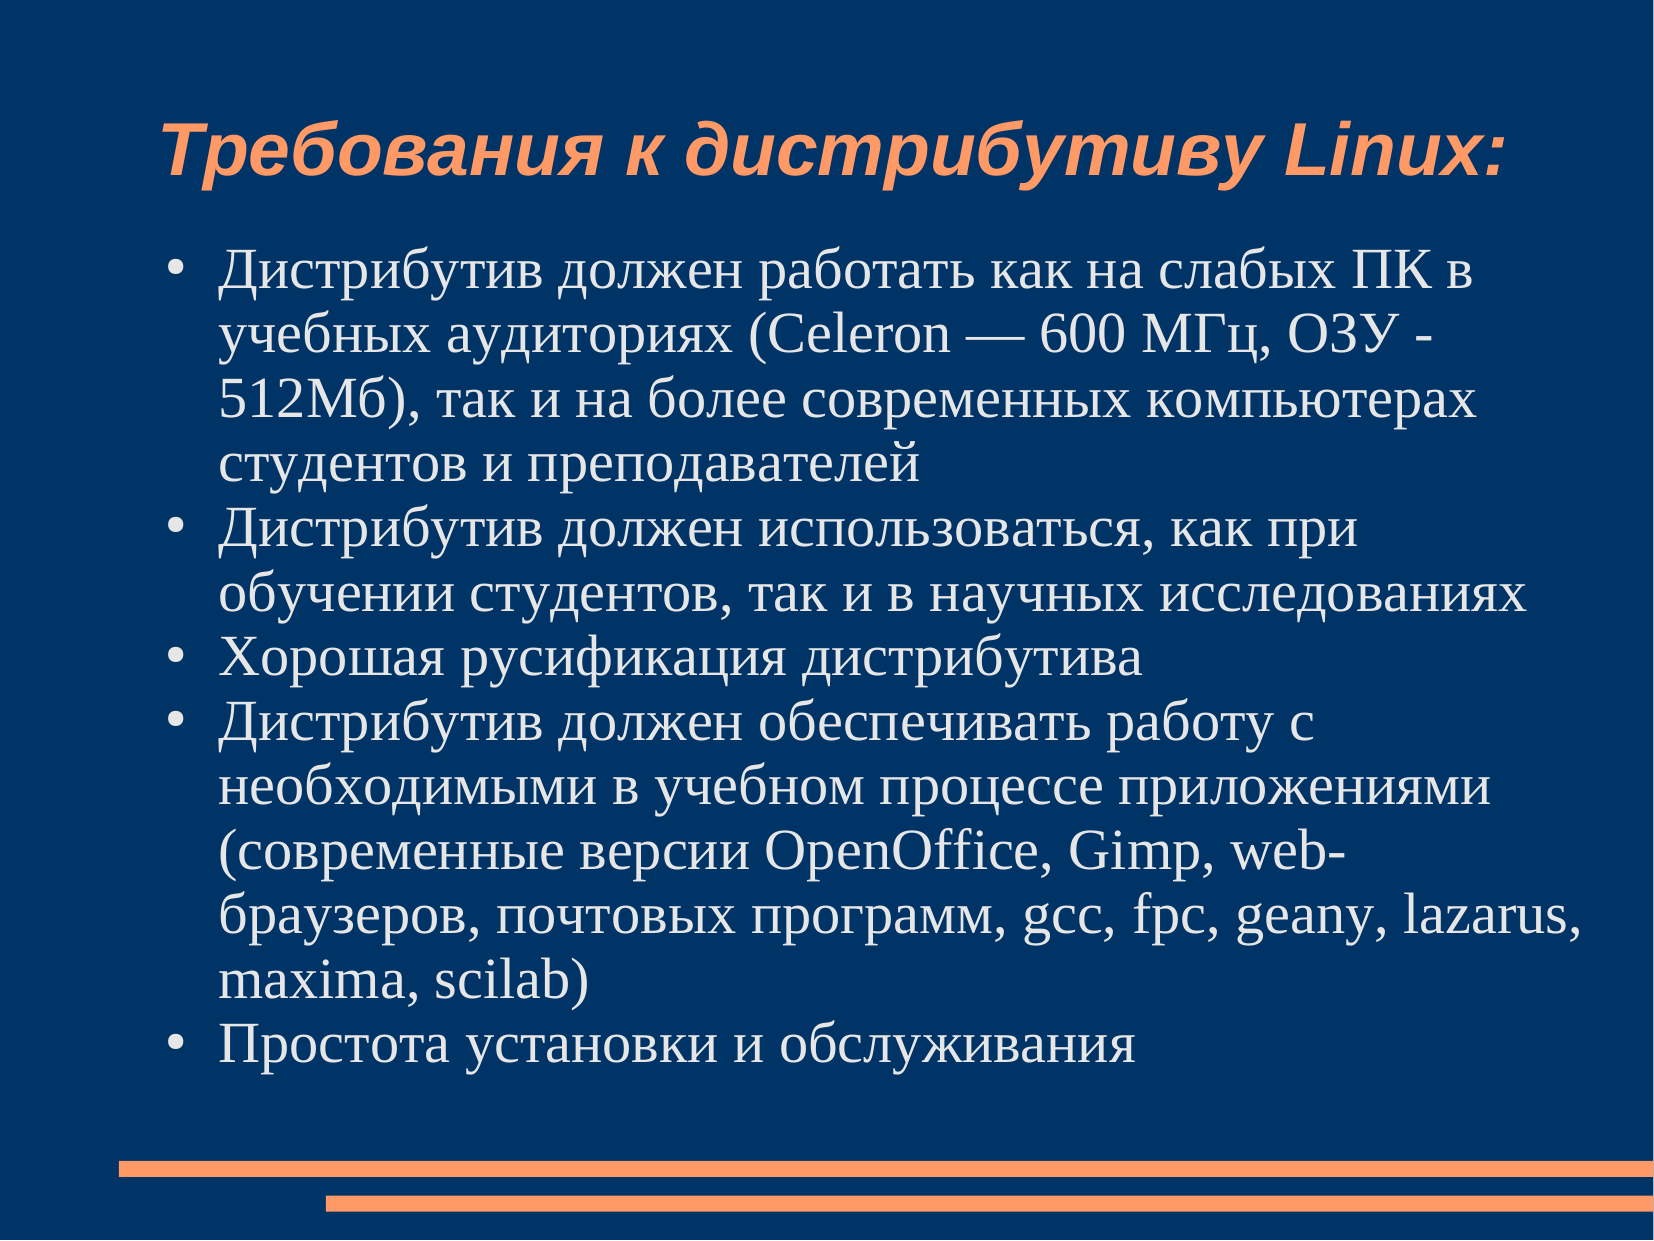

# Требования к дистрибутиву Linux:
Дистрибутив должен работать как на слабых ПК в учебных аудиториях (Celeron — 600 МГц, ОЗУ - 512Мб), так и на более современных компьютерах студентов и преподавателей
Дистрибутив должен использоваться, как при обучении студентов, так и в научных исследованиях
Хорошая русификация дистрибутива
Дистрибутив должен обеспечивать работу с необходимыми в учебном процессе приложениями (современные версии OpenOffice, Gimp, web-браузеров, почтовых программ, gcc, fpc, geany, lazarus, maxima, scilab)
Простота установки и обслуживания